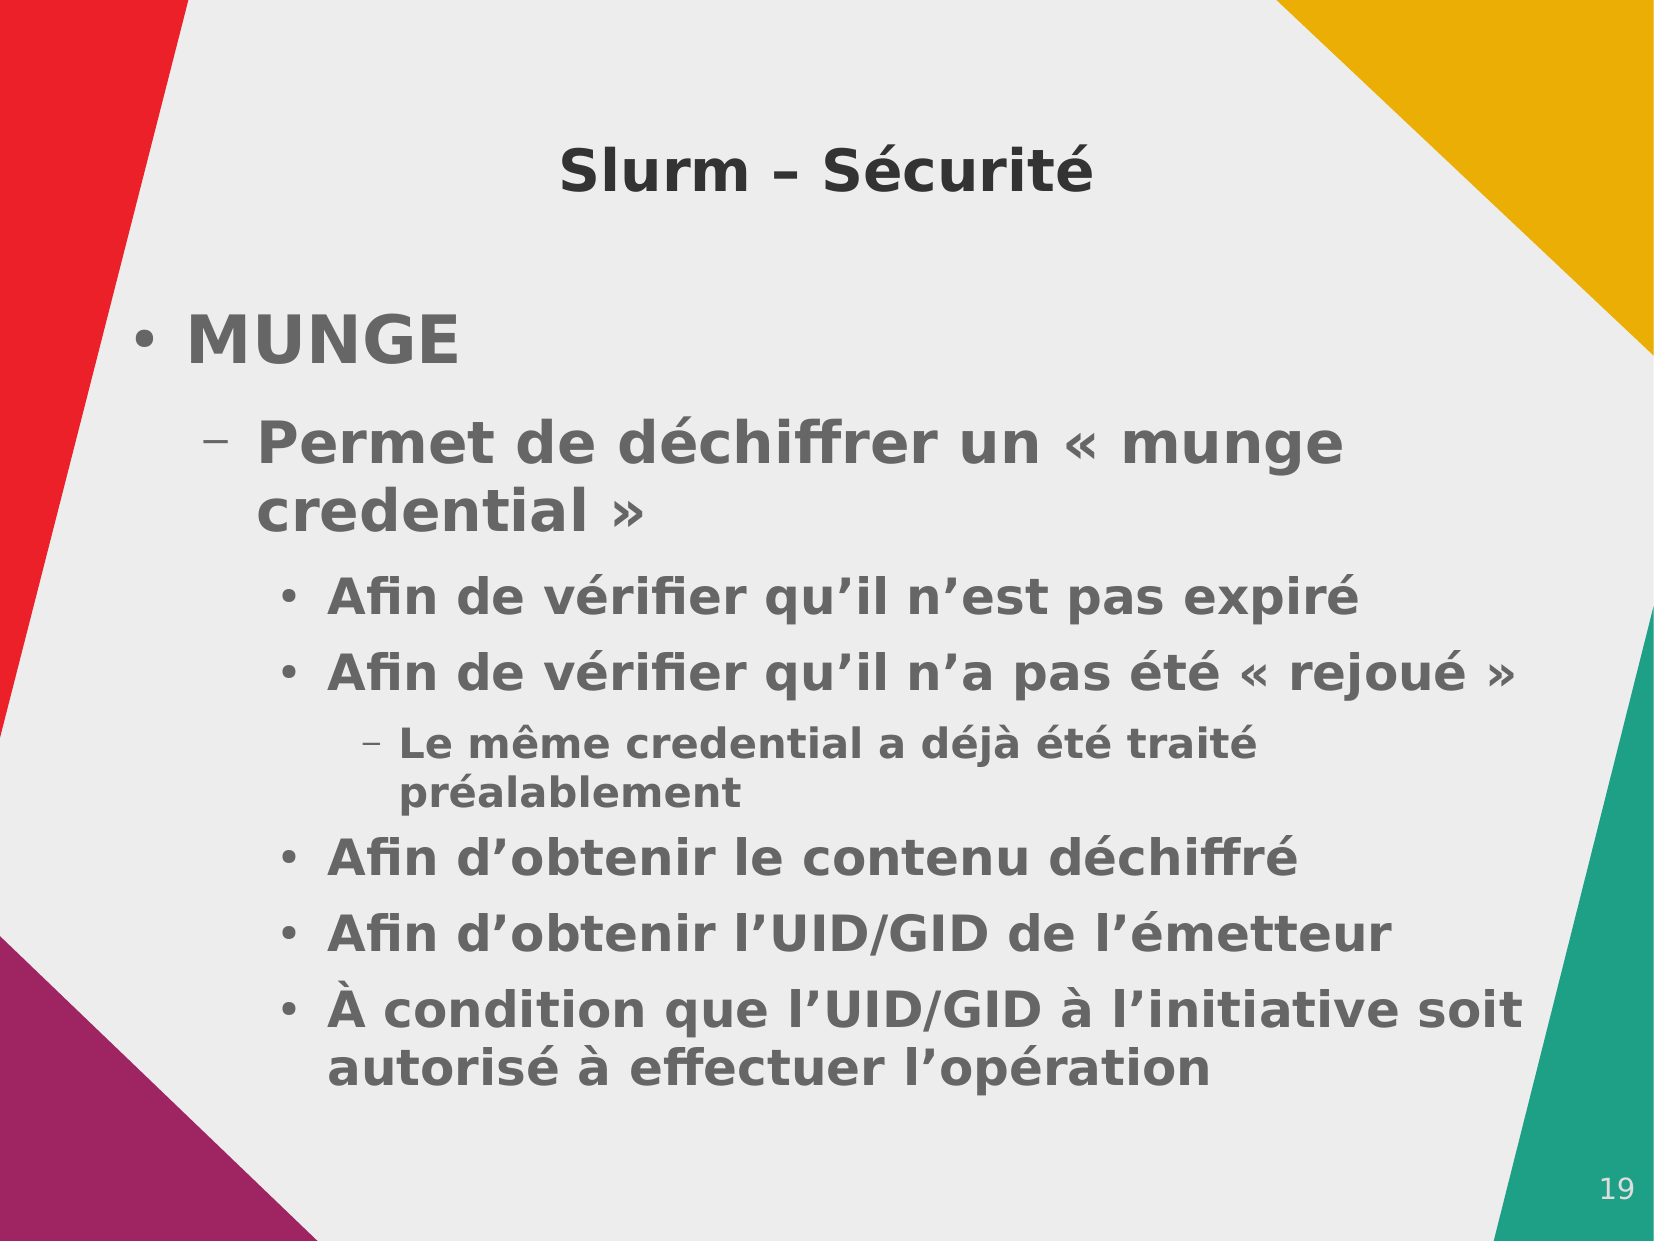

# Slurm – Sécurité
MUNGE
Permet de déchiffrer un « munge credential »
Afin de vérifier qu’il n’est pas expiré
Afin de vérifier qu’il n’a pas été « rejoué »
Le même credential a déjà été traité préalablement
Afin d’obtenir le contenu déchiffré
Afin d’obtenir l’UID/GID de l’émetteur
À condition que l’UID/GID à l’initiative soit autorisé à effectuer l’opération
19